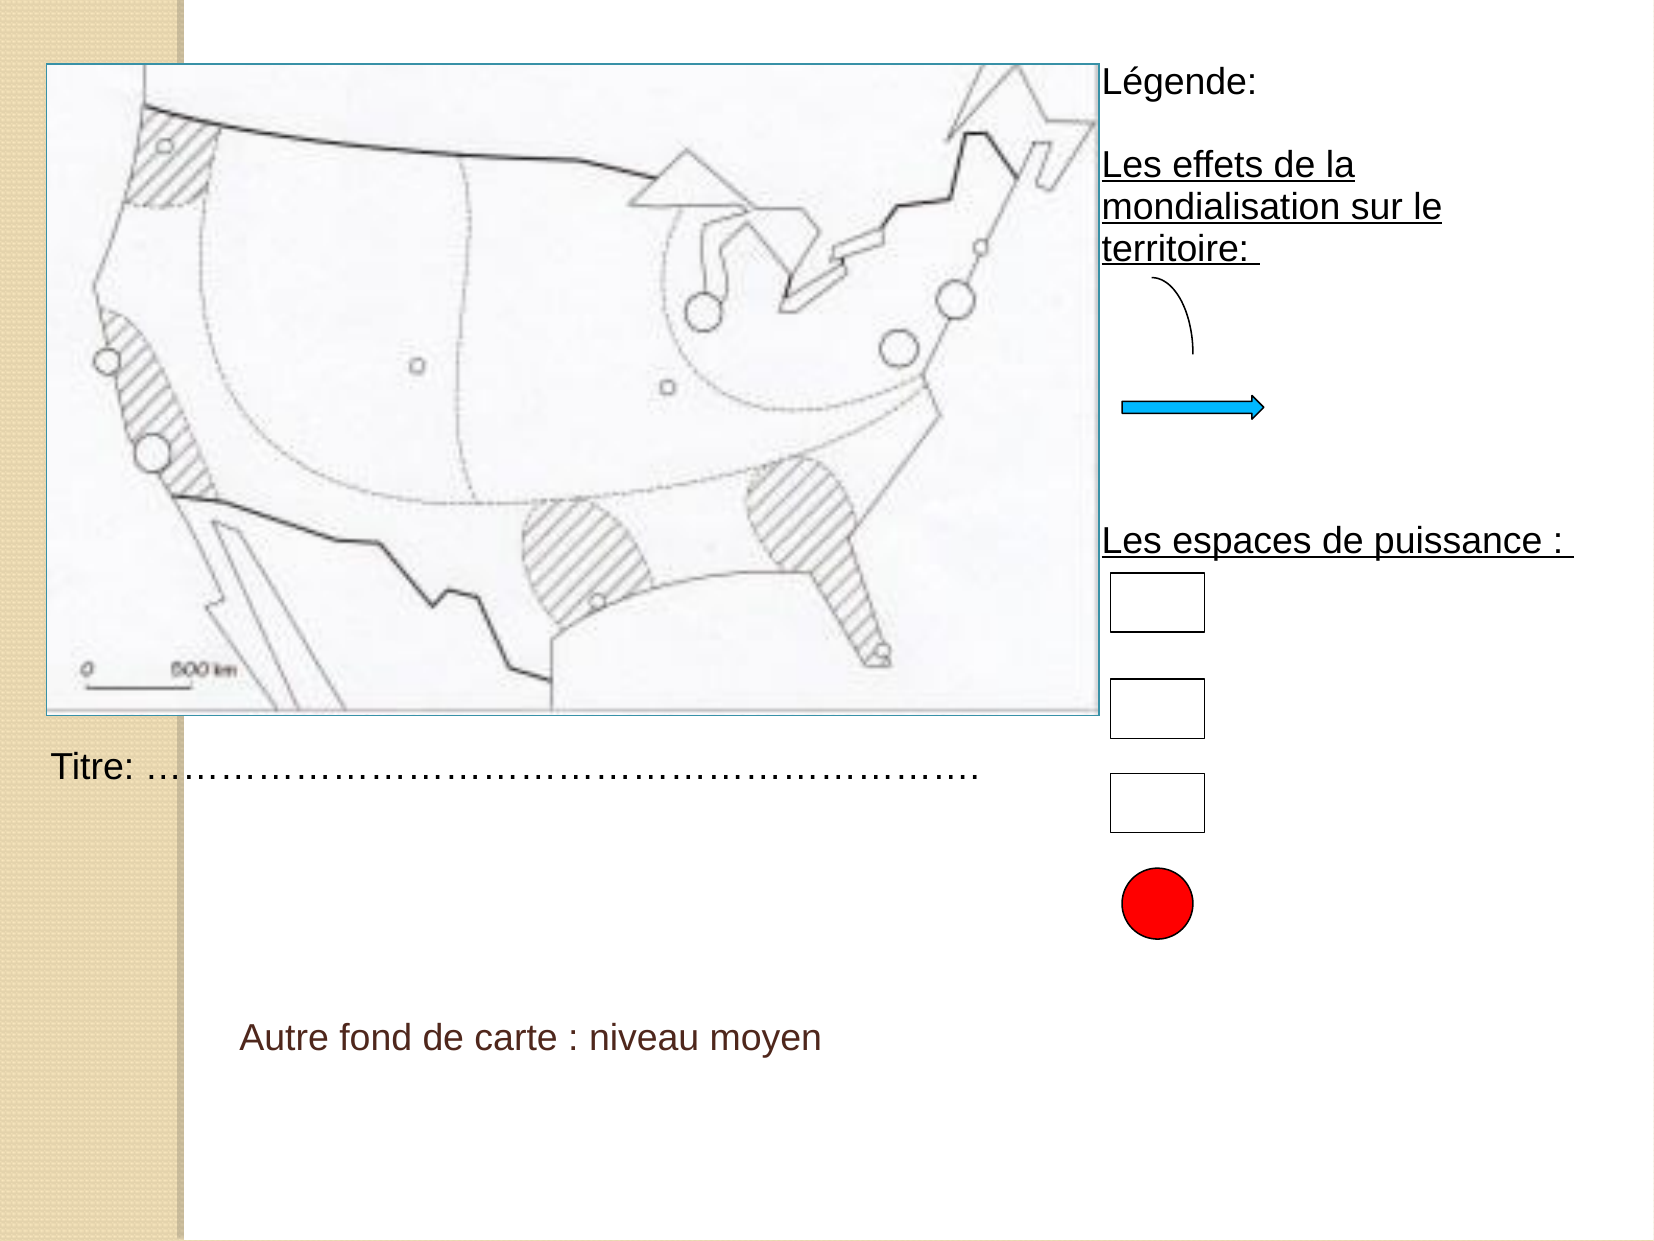

Légende:
Les effets de la mondialisation sur le territoire:
Les espaces de puissance :
Titre: ………………………………………………………….
Autre fond de carte : niveau moyen